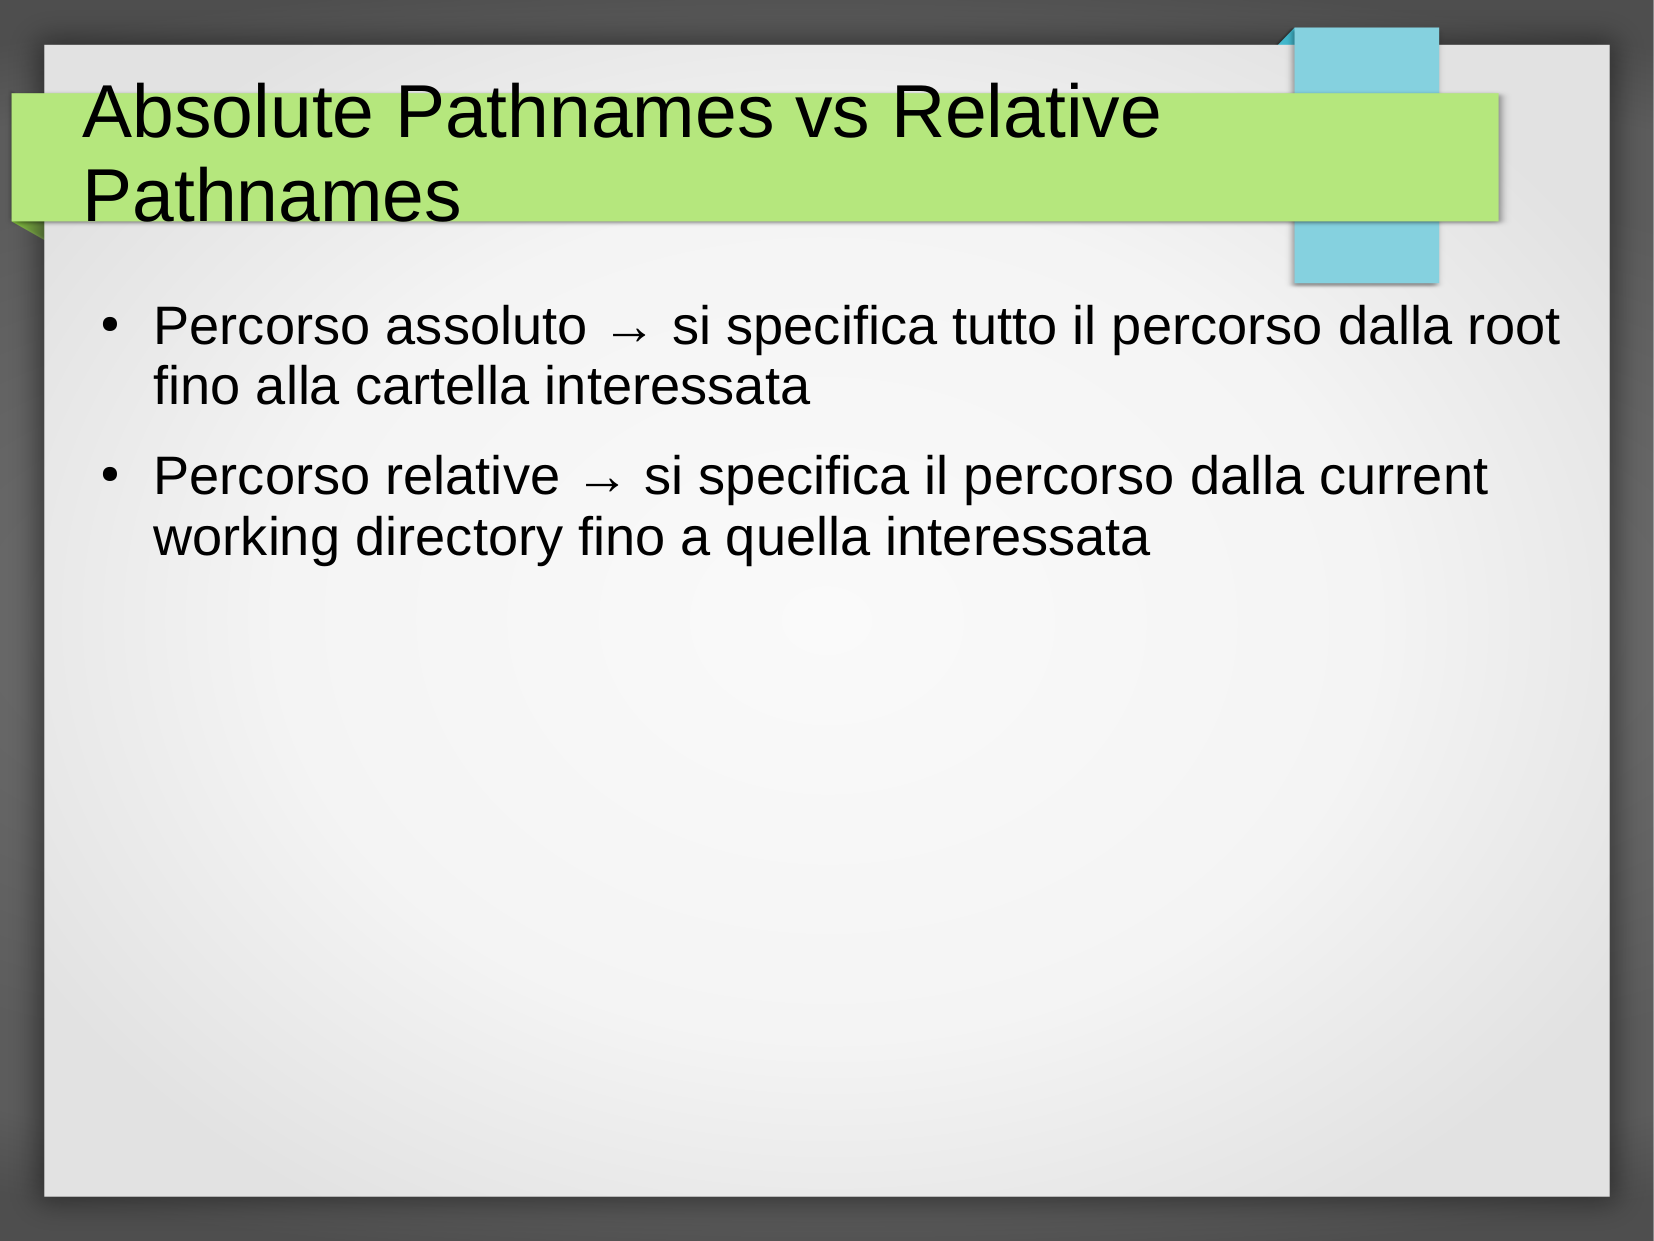

# Absolute Pathnames vs Relative Pathnames
Percorso assoluto → si specifica tutto il percorso dalla root fino alla cartella interessata
Percorso relative → si specifica il percorso dalla current working directory fino a quella interessata